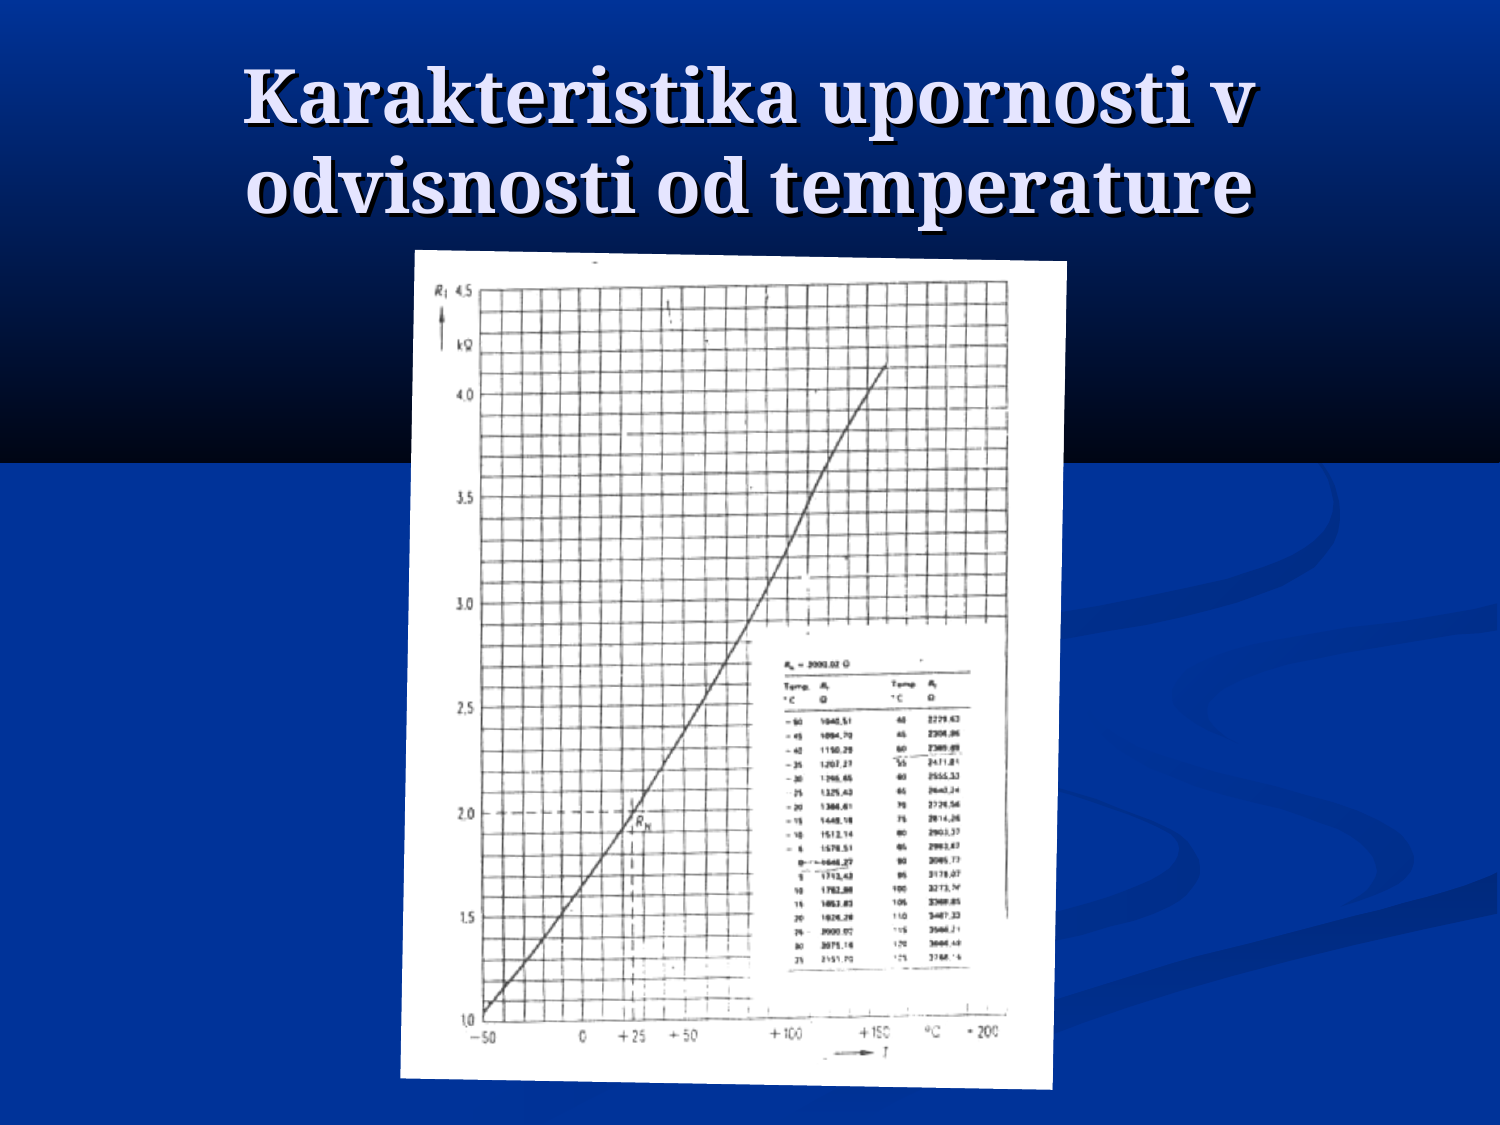

# Karakteristika upornosti v odvisnosti od temperature